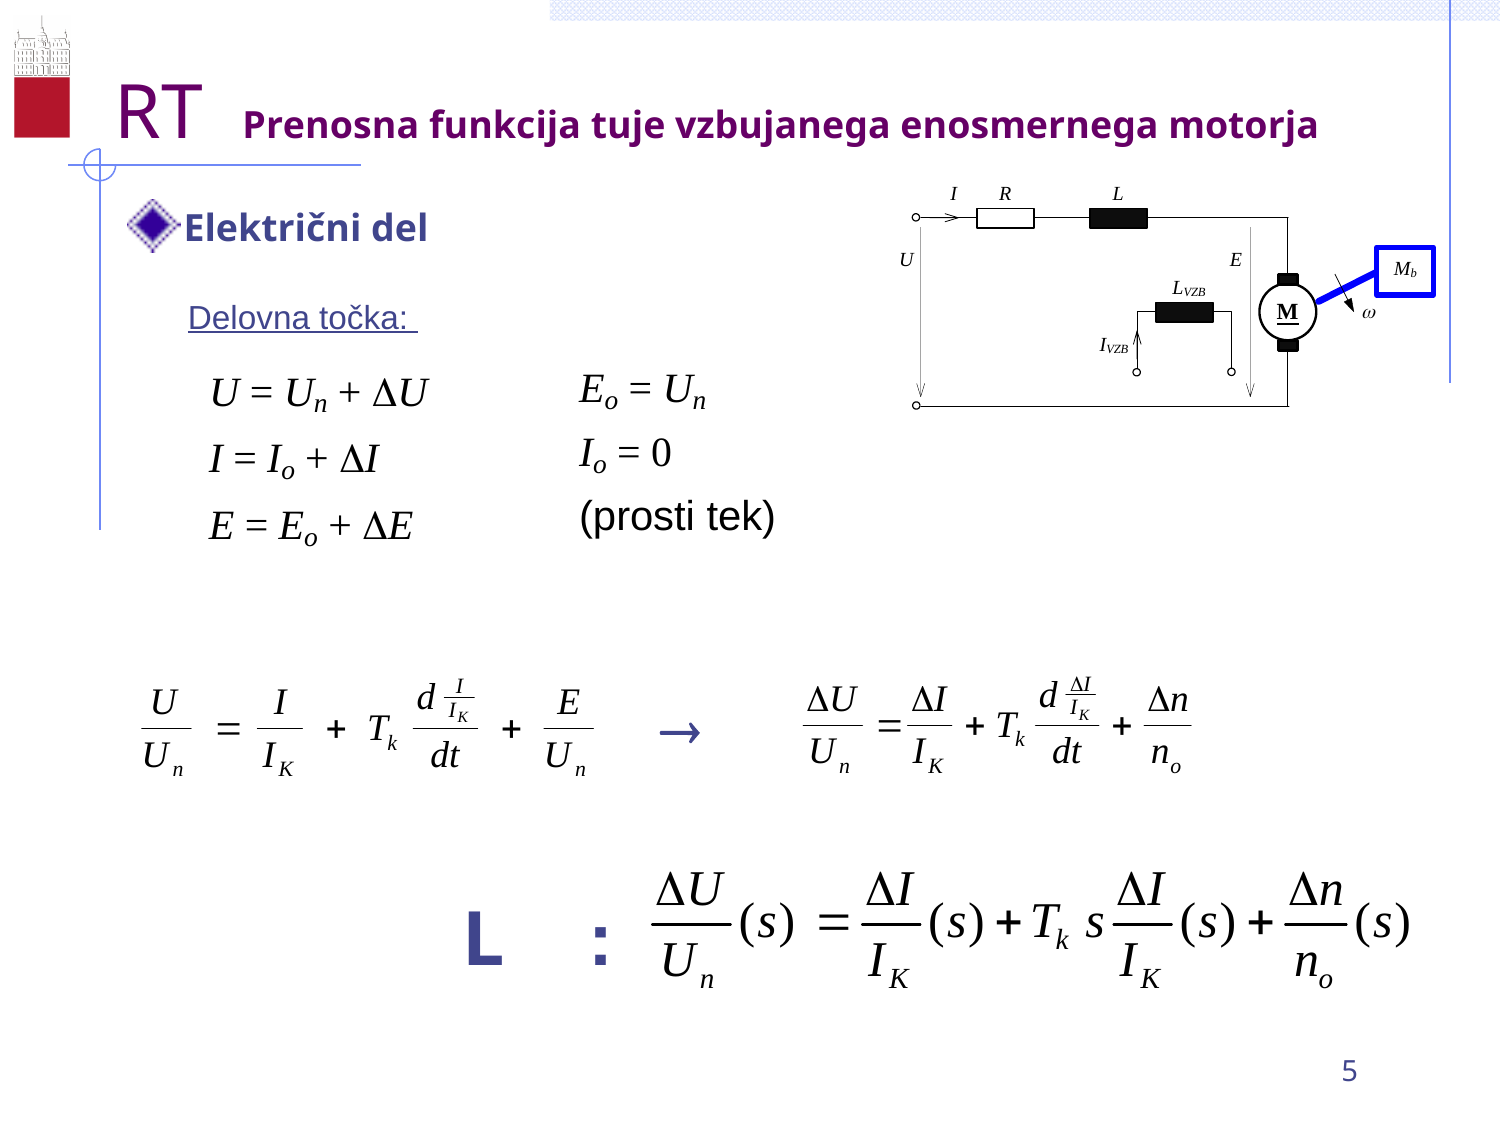

RT Prenosna funkcija tuje vzbujanega enosmernega motorja
# Električni del
Delovna točka:

L :